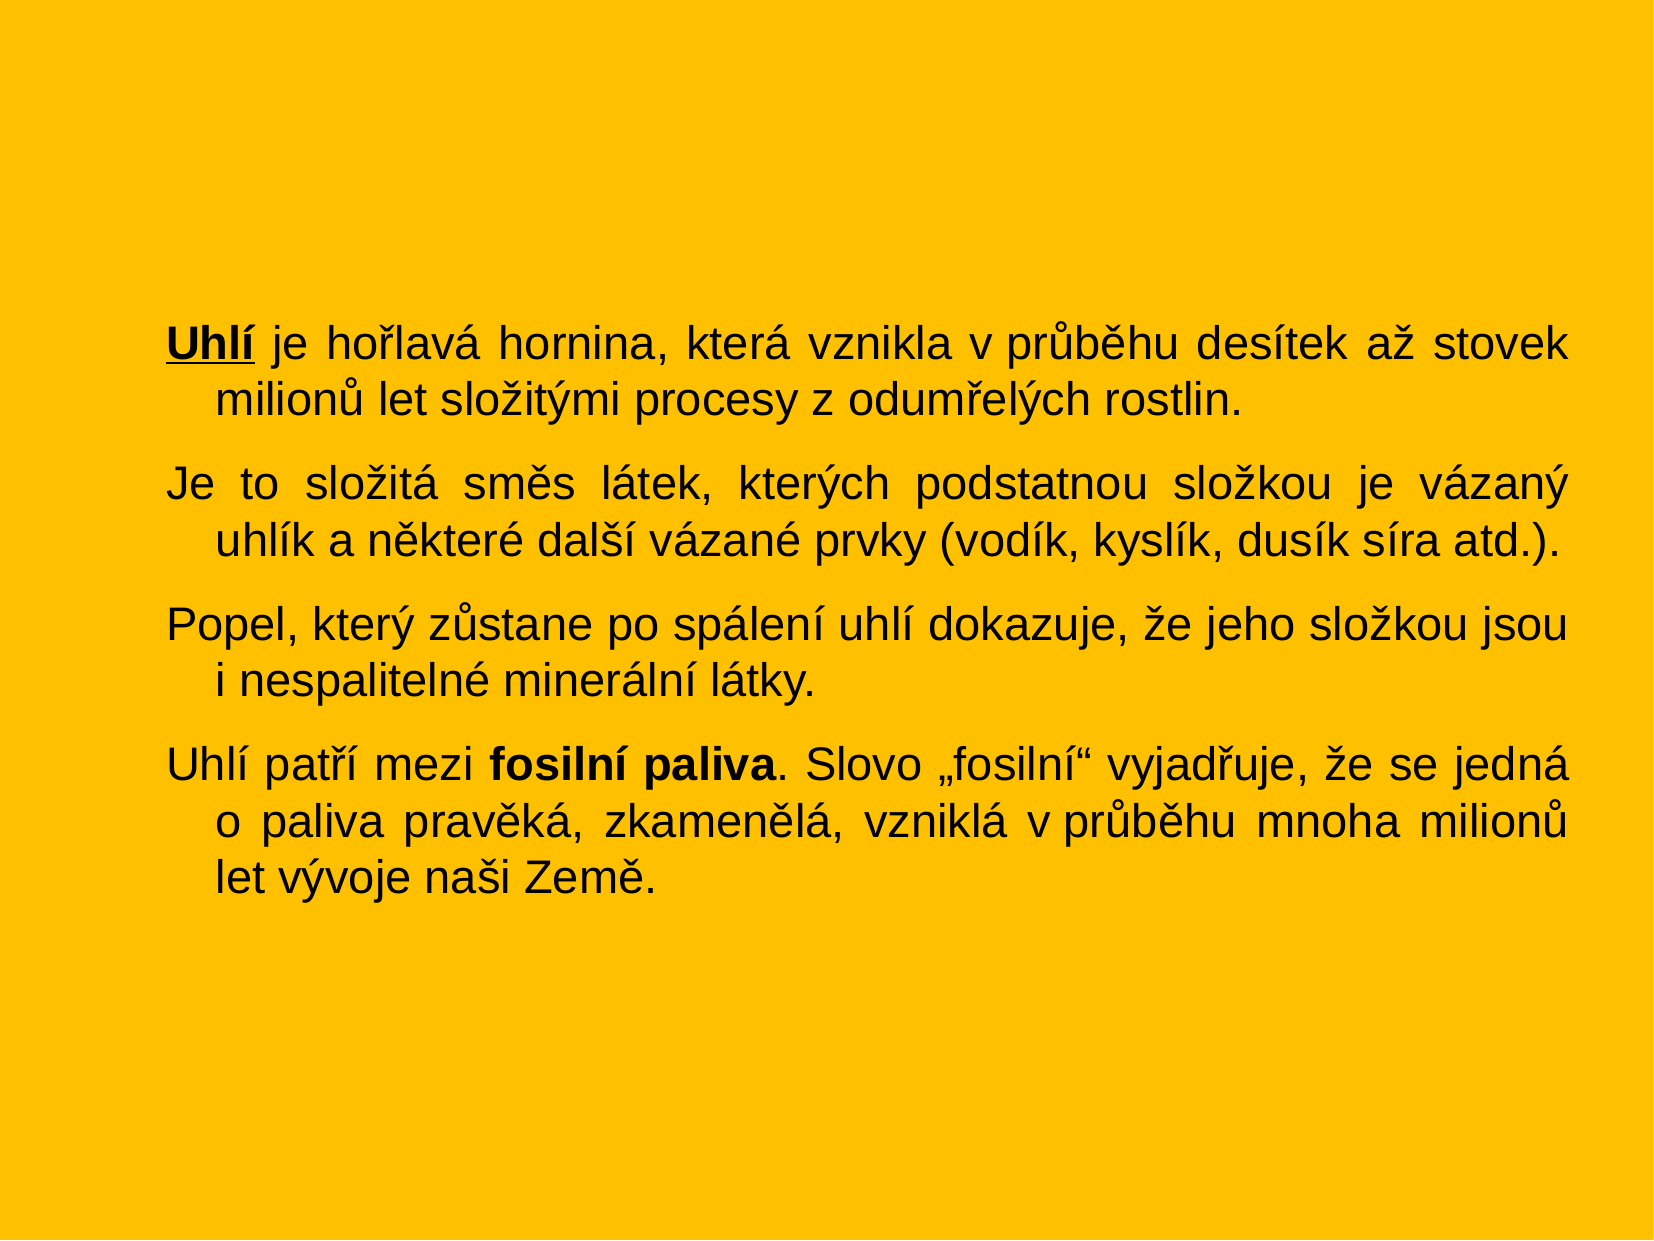

# Uhlí je hořlavá hornina, která vznikla v průběhu desítek až stovek milionů let složitými procesy z odumřelých rostlin.
Je to složitá směs látek, kterých podstatnou složkou je vázaný uhlík a některé další vázané prvky (vodík, kyslík, dusík síra atd.).
Popel, který zůstane po spálení uhlí dokazuje, že jeho složkou jsou i nespalitelné minerální látky.
Uhlí patří mezi fosilní paliva. Slovo „fosilní“ vyjadřuje, že se jedná o paliva pravěká, zkamenělá, vzniklá v průběhu mnoha milionů let vývoje naši Země.